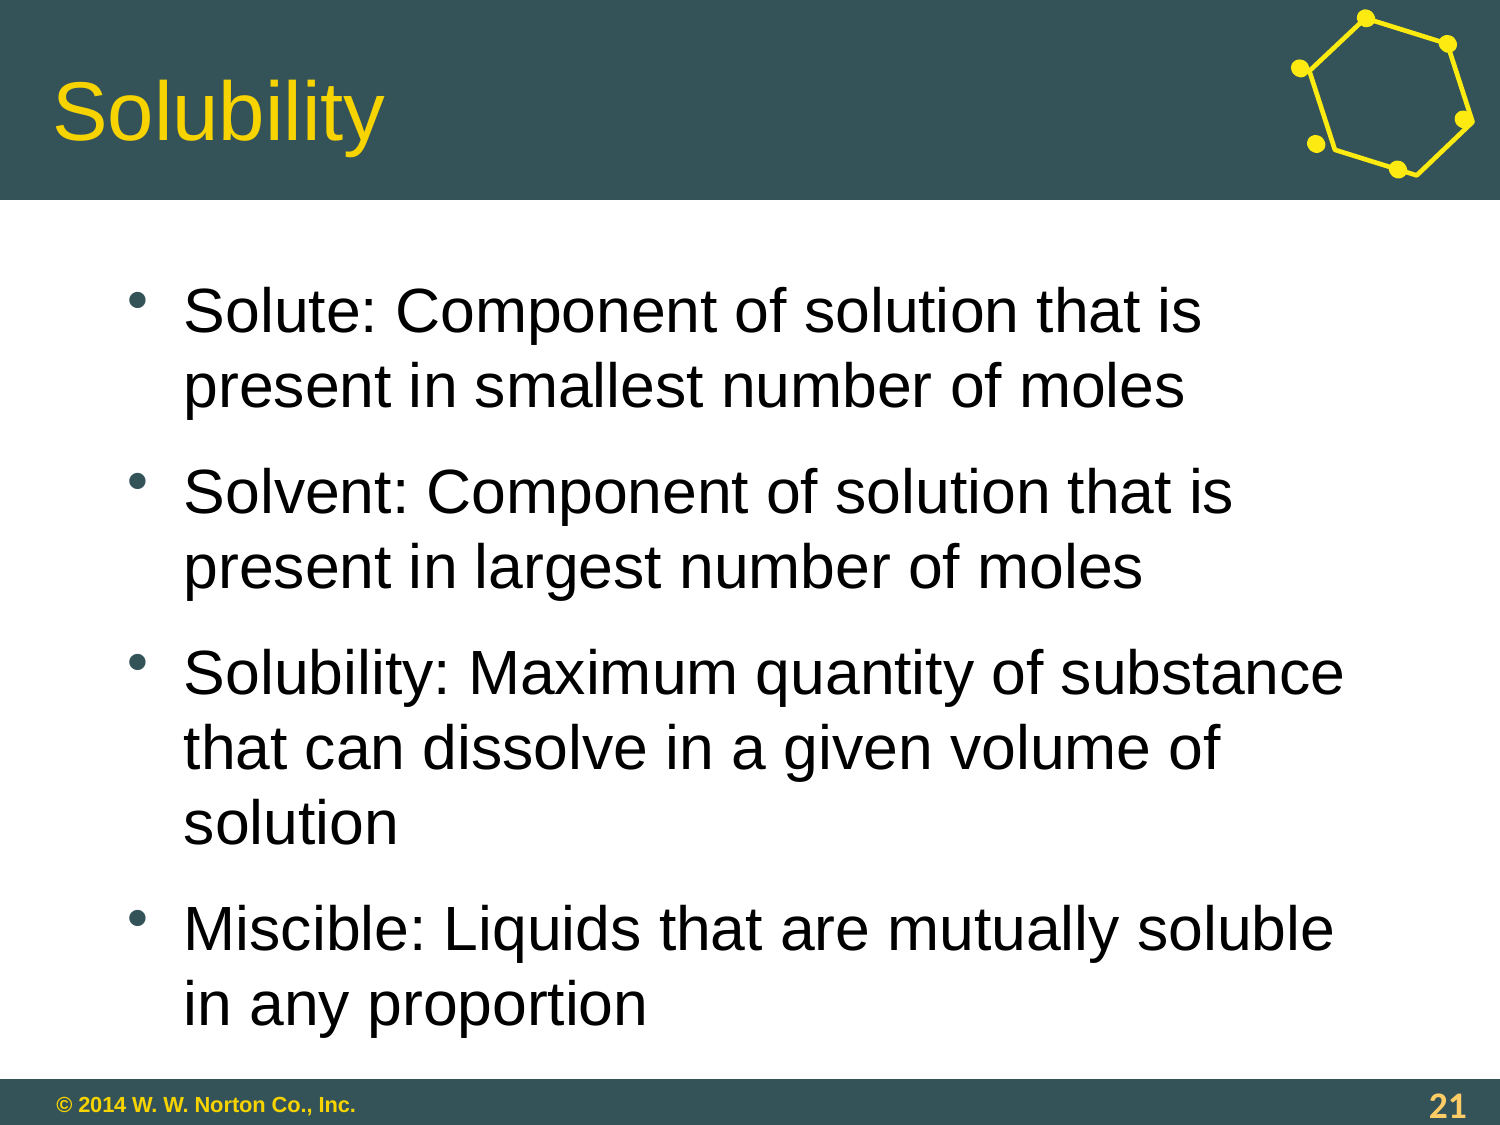

Solubility
# Solute: Component of solution that is present in smallest number of moles
Solvent: Component of solution that is present in largest number of moles
Solubility: Maximum quantity of substance that can dissolve in a given volume of solution
Miscible: Liquids that are mutually soluble in any proportion